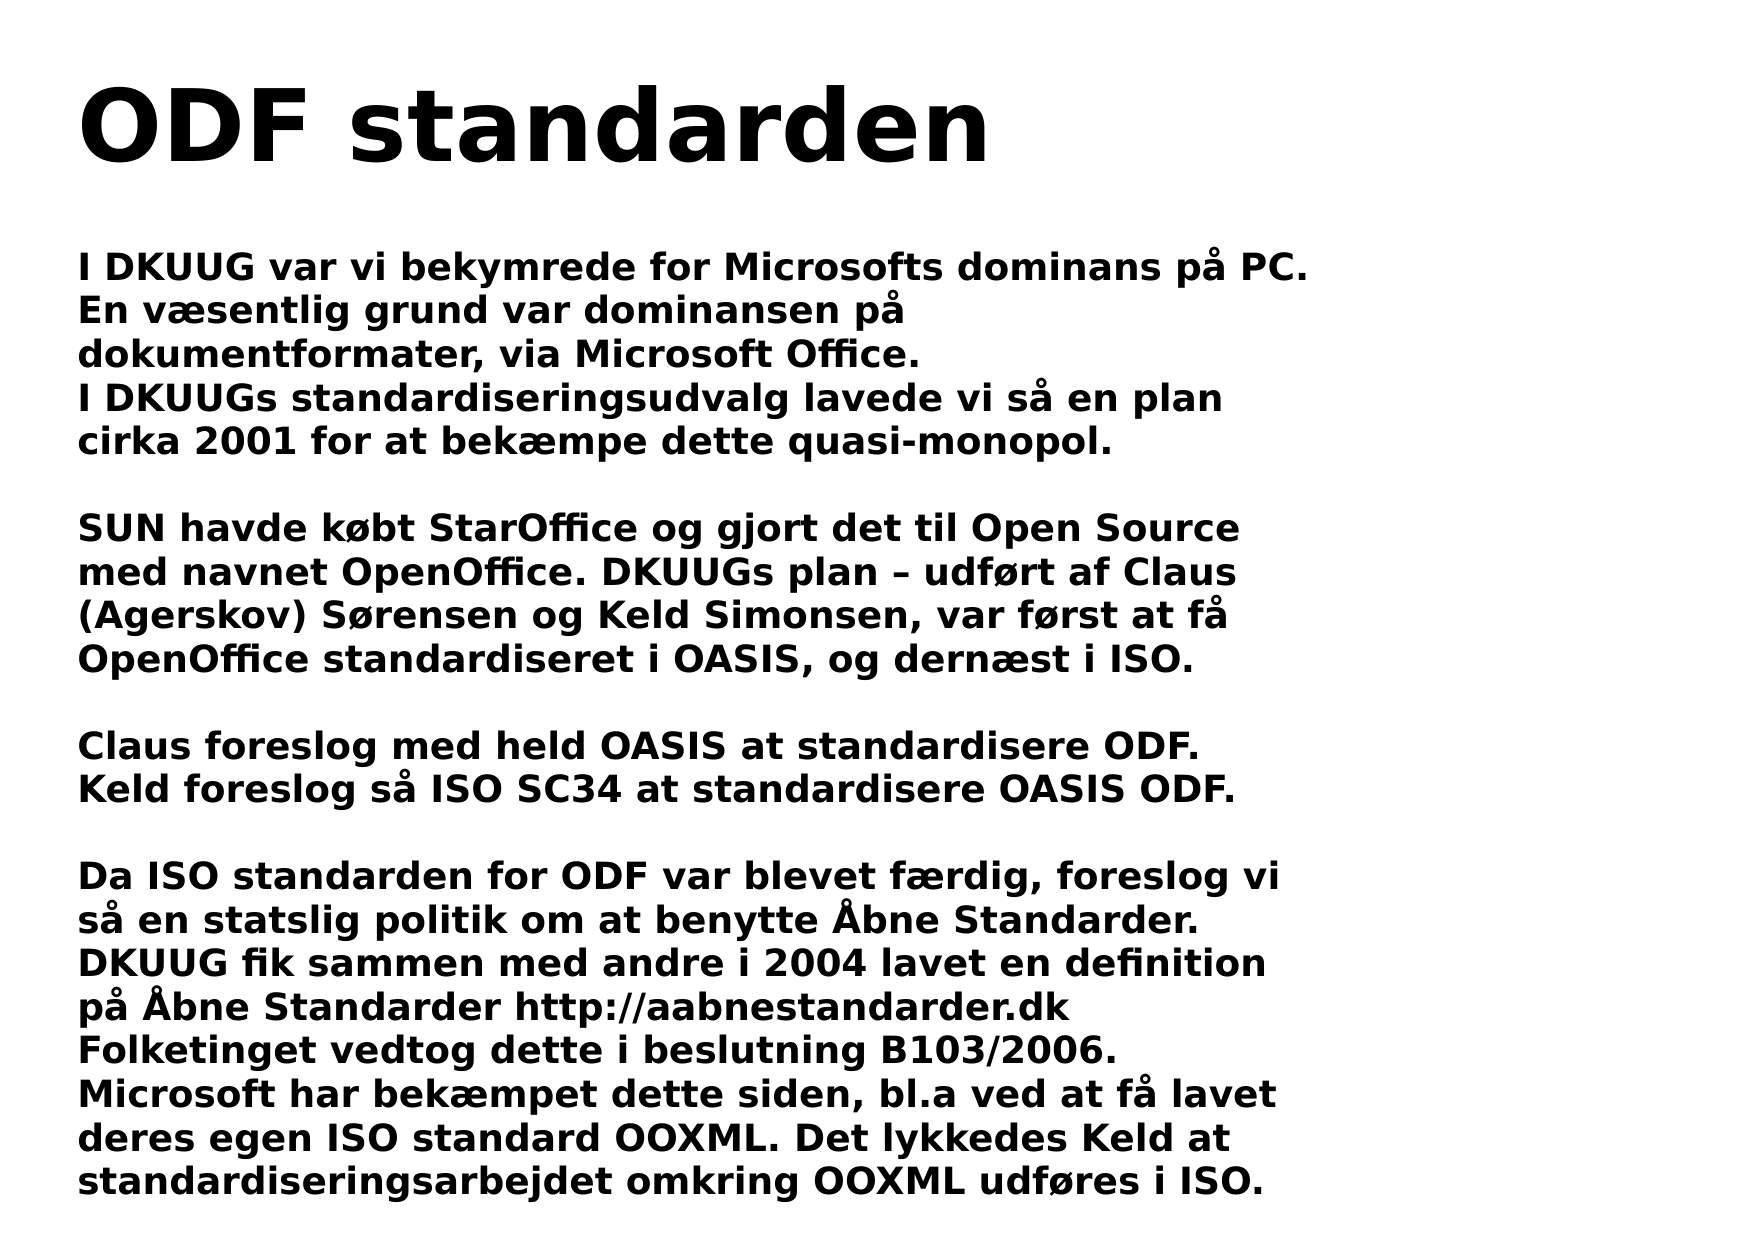

ODF standarden
I DKUUG var vi bekymrede for Microsofts dominans på PC.
En væsentlig grund var dominansen på dokumentformater, via Microsoft Office.
I DKUUGs standardiseringsudvalg lavede vi så en plan cirka 2001 for at bekæmpe dette quasi-monopol.
SUN havde købt StarOffice og gjort det til Open Source med navnet OpenOffice. DKUUGs plan – udført af Claus (Agerskov) Sørensen og Keld Simonsen, var først at få OpenOffice standardiseret i OASIS, og dernæst i ISO.
Claus foreslog med held OASIS at standardisere ODF.
Keld foreslog så ISO SC34 at standardisere OASIS ODF.
Da ISO standarden for ODF var blevet færdig, foreslog vi så en statslig politik om at benytte Åbne Standarder. DKUUG fik sammen med andre i 2004 lavet en definition på Åbne Standarder http://aabnestandarder.dk
Folketinget vedtog dette i beslutning B103/2006.
Microsoft har bekæmpet dette siden, bl.a ved at få lavet deres egen ISO standard OOXML. Det lykkedes Keld at standardiseringsarbejdet omkring OOXML udføres i ISO.